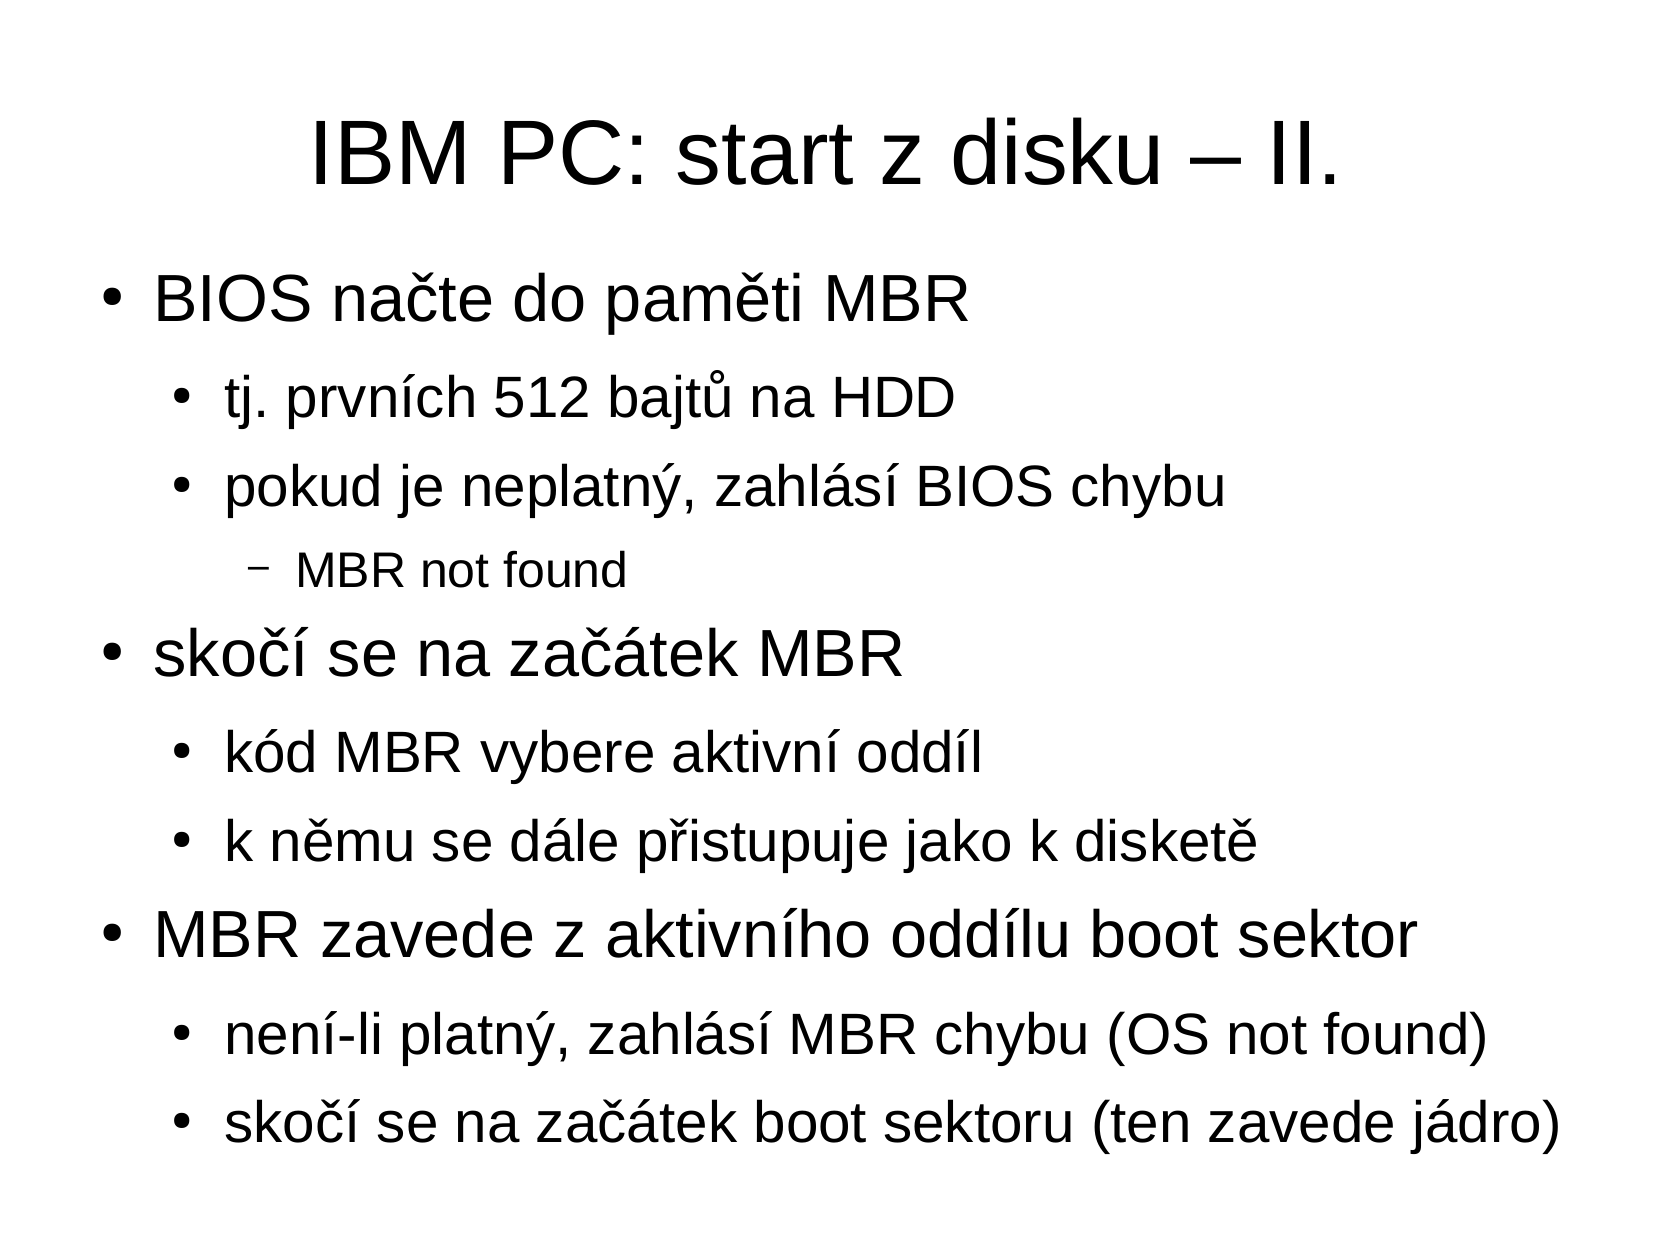

# IBM PC: start z disku – II.
BIOS načte do paměti MBR
tj. prvních 512 bajtů na HDD
pokud je neplatný, zahlásí BIOS chybu
MBR not found
skočí se na začátek MBR
kód MBR vybere aktivní oddíl
k němu se dále přistupuje jako k disketě
MBR zavede z aktivního oddílu boot sektor
není-li platný, zahlásí MBR chybu (OS not found)
skočí se na začátek boot sektoru (ten zavede jádro)